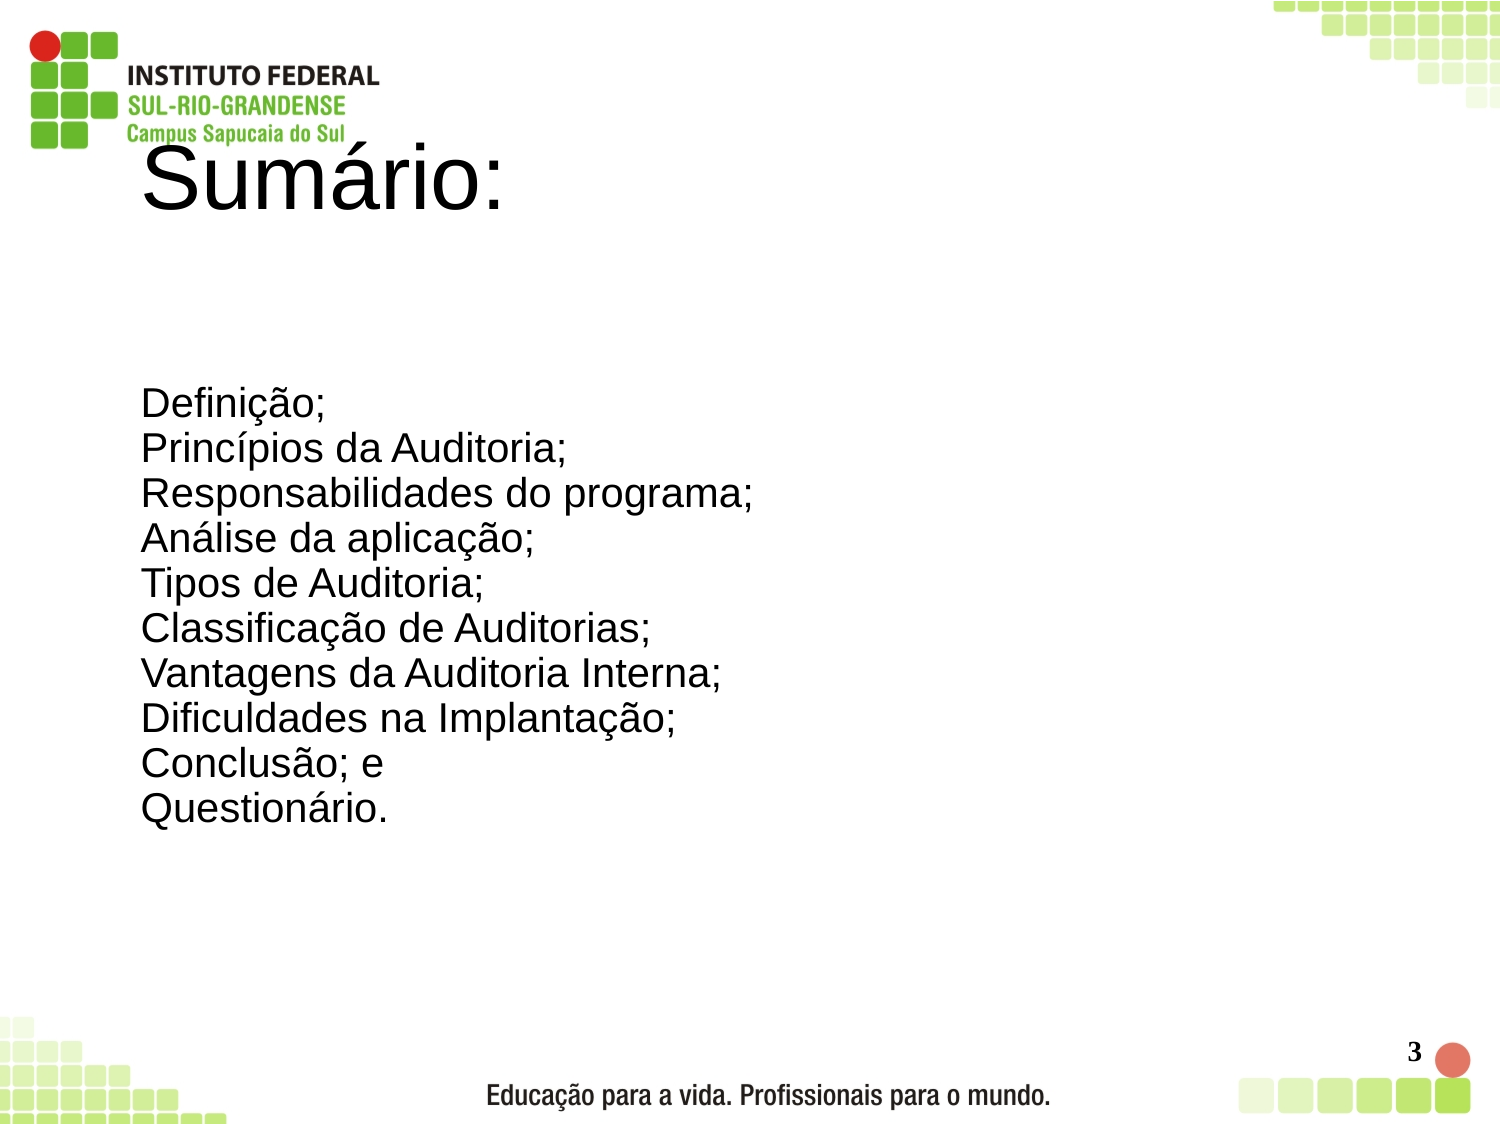

# Sumário:
Definição;
Princípios da Auditoria;
Responsabilidades do programa;
Análise da aplicação;
Tipos de Auditoria;
Classificação de Auditorias;
Vantagens da Auditoria Interna;
Dificuldades na Implantação;
Conclusão; e
Questionário.